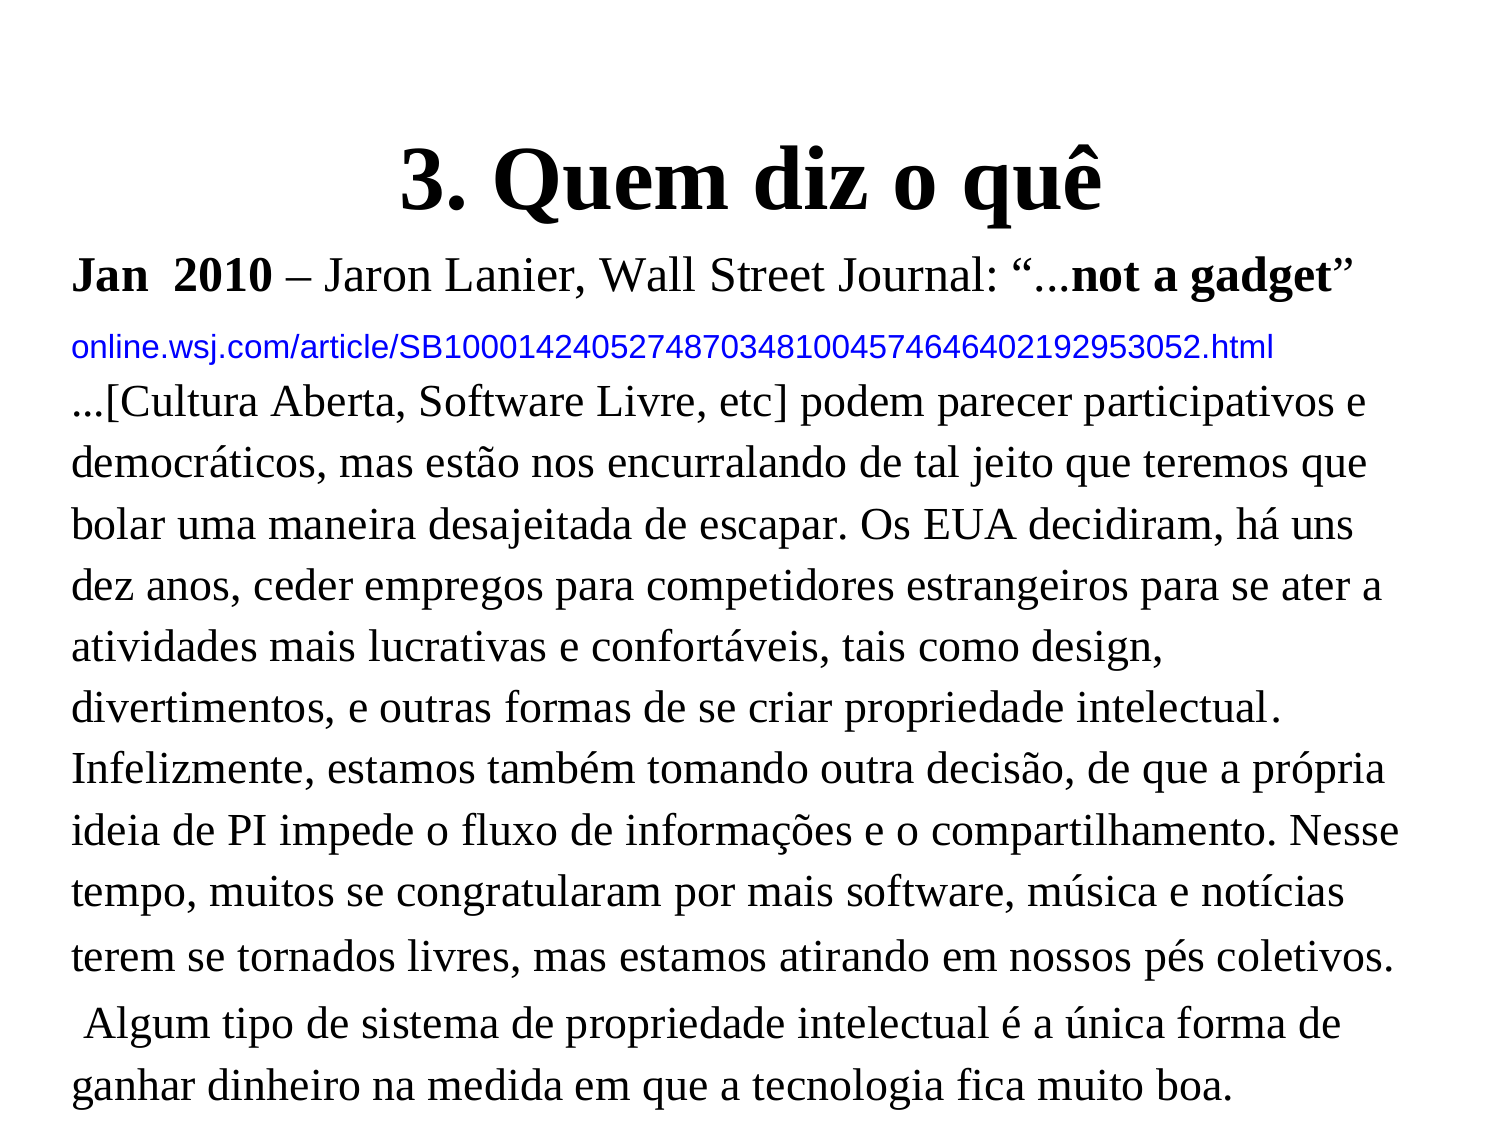

# 3. Quem diz o quê
Jan 2010 – Jaron Lanier, Wall Street Journal: “...not a gadget”
online.wsj.com/article/SB10001424052748703481004574646402192953052.html
...[Cultura Aberta, Software Livre, etc] podem parecer participativos e democráticos, mas estão nos encurralando de tal jeito que teremos que bolar uma maneira desajeitada de escapar. Os EUA decidiram, há uns dez anos, ceder empregos para competidores estrangeiros para se ater a atividades mais lucrativas e confortáveis, tais como design, divertimentos, e outras formas de se criar propriedade intelectual. Infelizmente, estamos também tomando outra decisão, de que a própria ideia de PI impede o fluxo de informações e o compartilhamento. Nesse tempo, muitos se congratularam por mais software, música e notícias terem se tornados livres, mas estamos atirando em nossos pés coletivos. Algum tipo de sistema de propriedade intelectual é a única forma de ganhar dinheiro na medida em que a tecnologia fica muito boa.